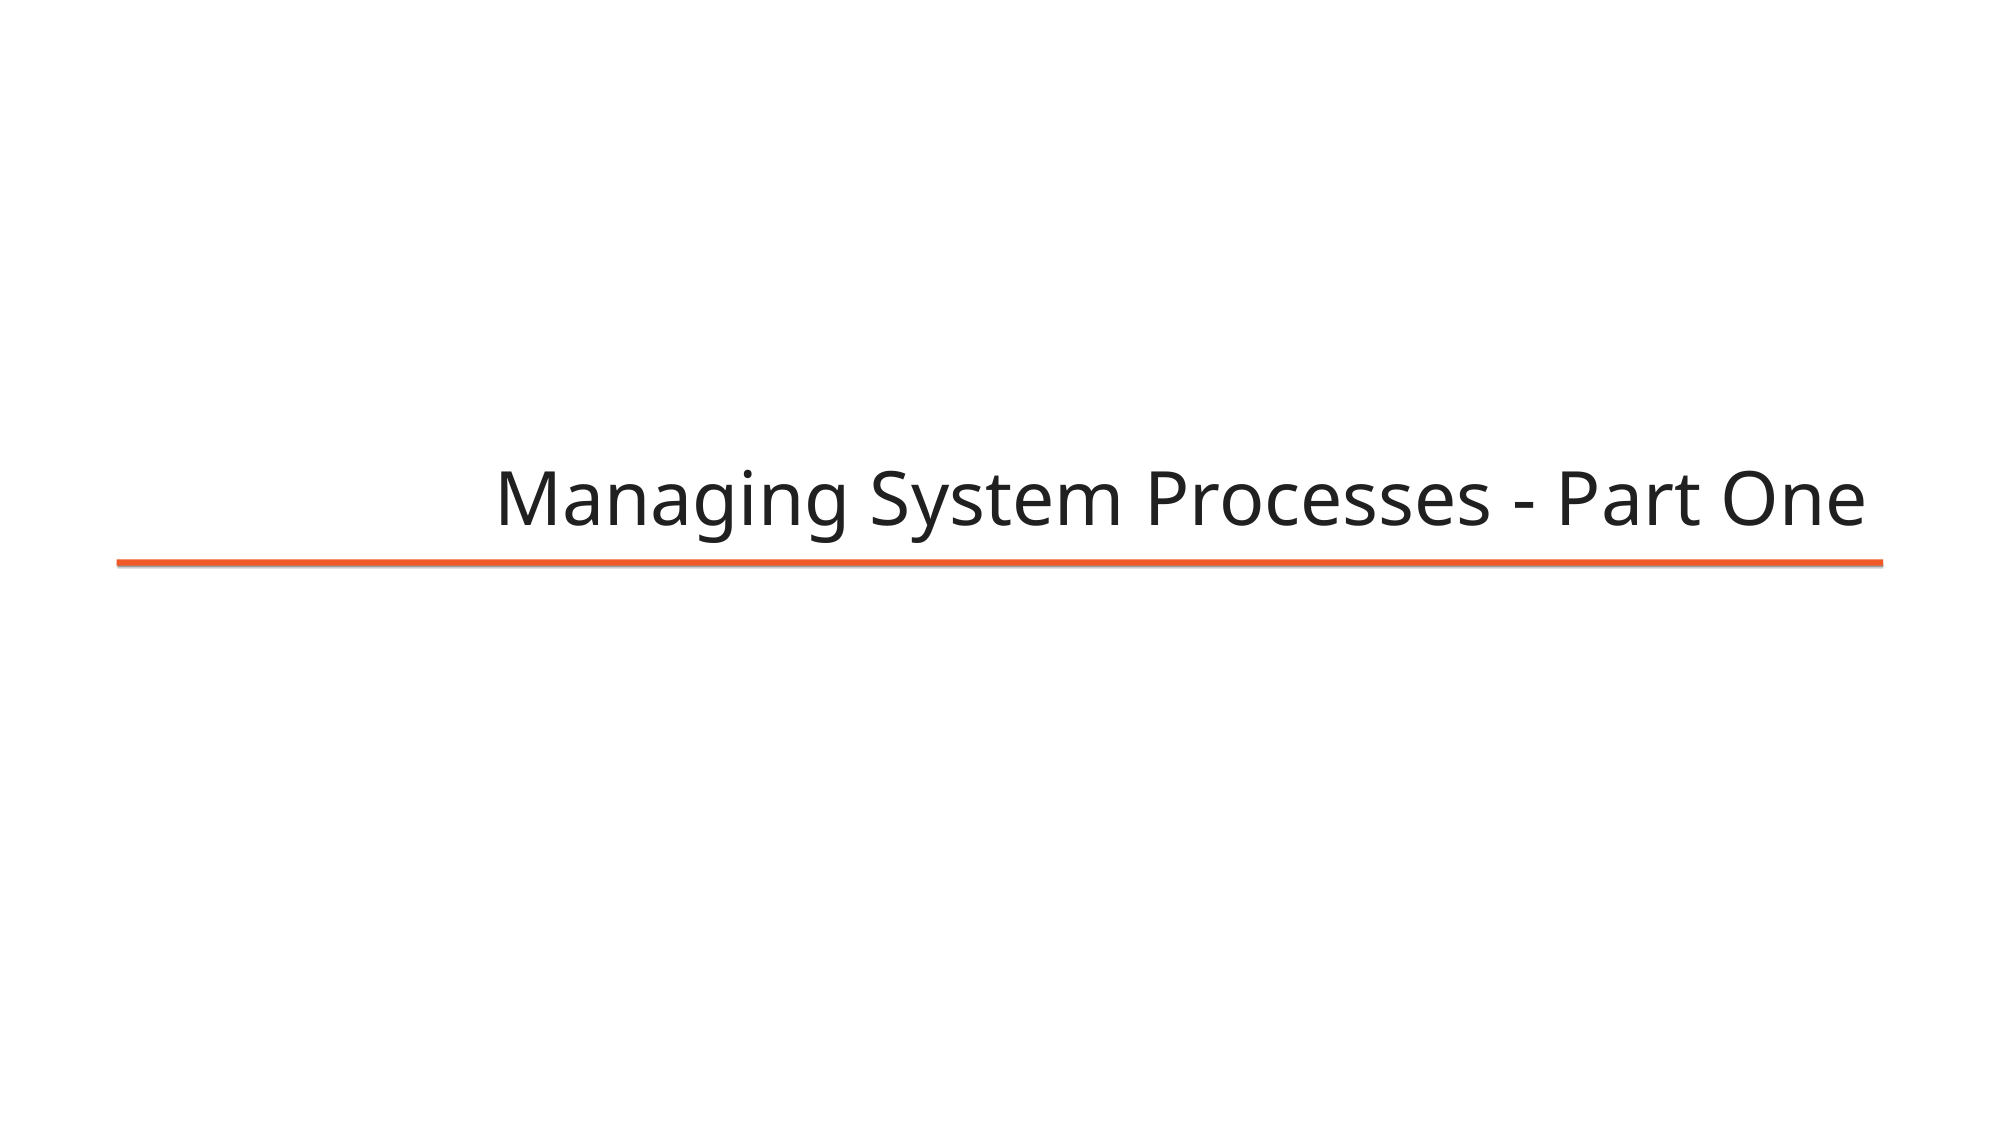

# Managing System Processes - Part One